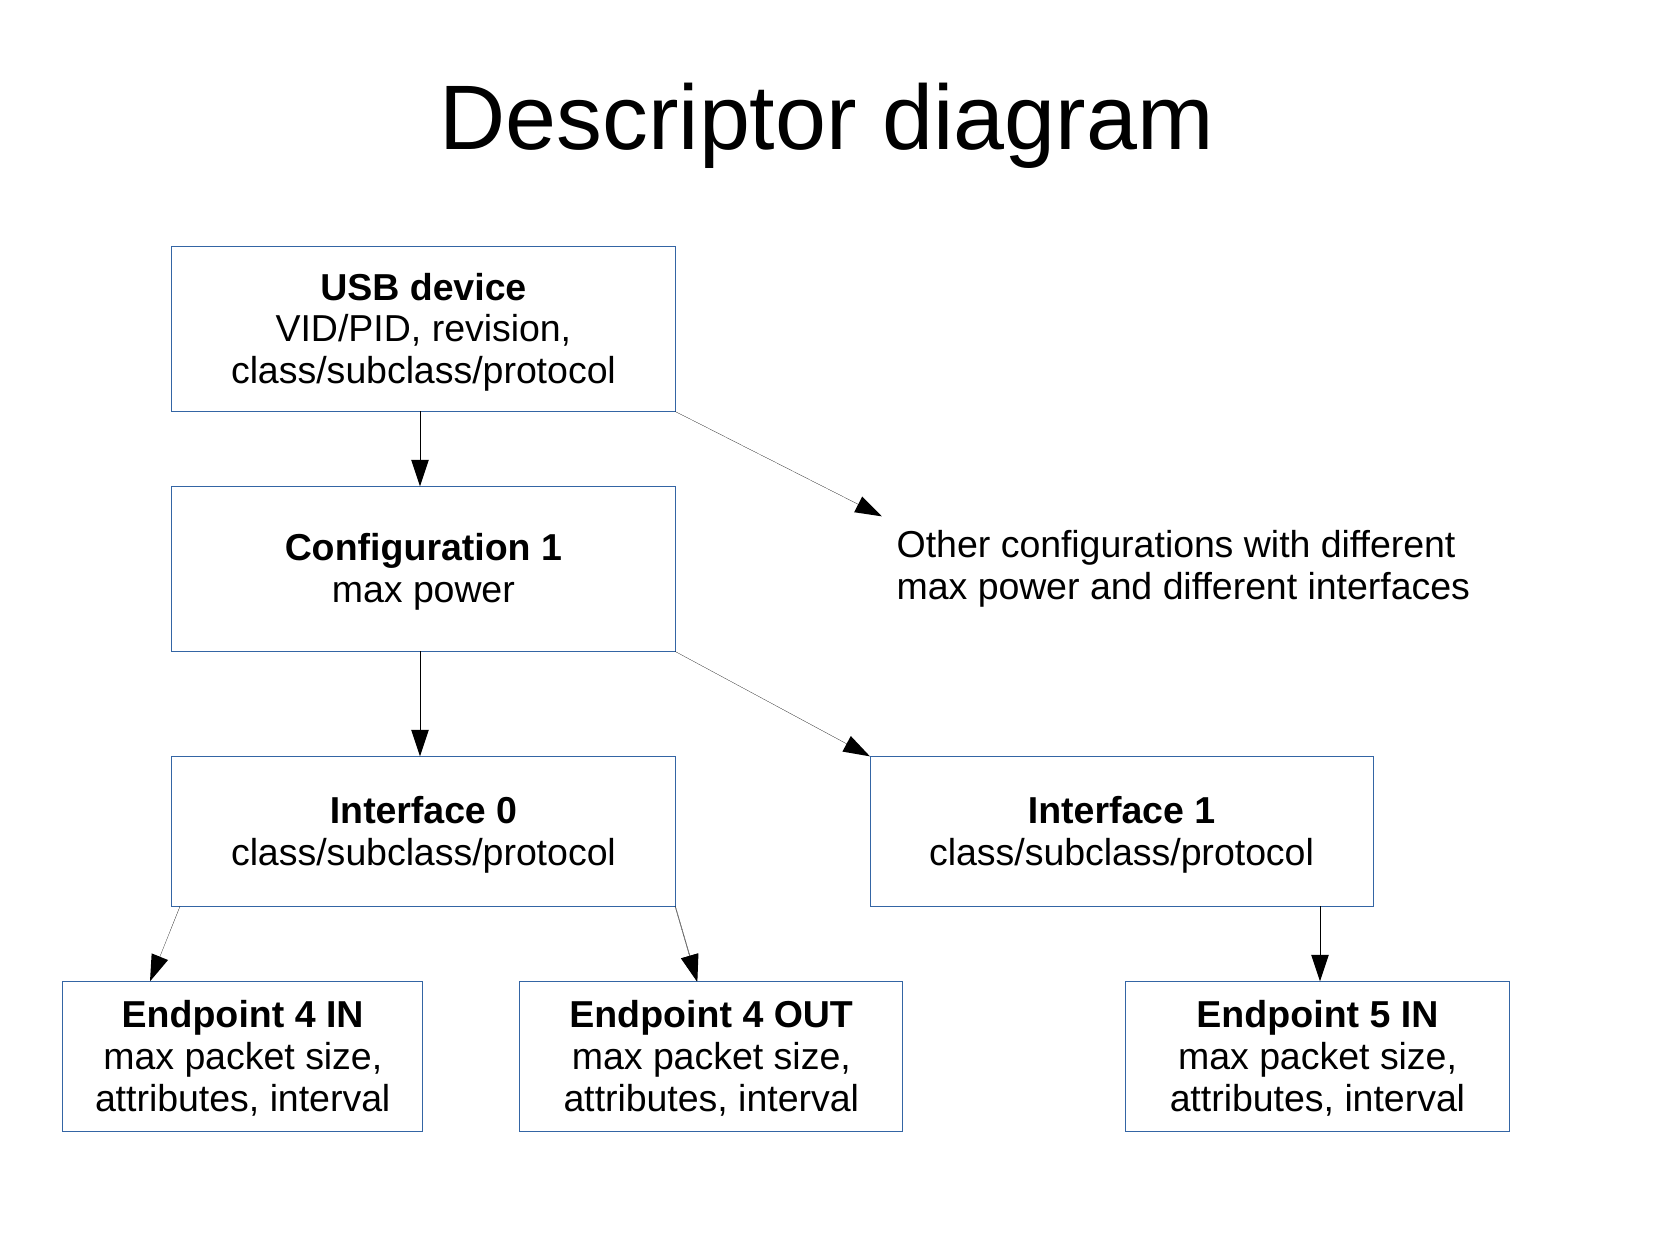

# Descriptor diagram
USB device
VID/PID, revision,
class/subclass/protocol
Configuration 1
max power
Other configurations with different
max power and different interfaces
Interface 0
class/subclass/protocol
Interface 1
class/subclass/protocol
Endpoint 4 IN
max packet size,
attributes, interval
Endpoint 4 OUT
max packet size,
attributes, interval
Endpoint 5 IN
max packet size,
attributes, interval